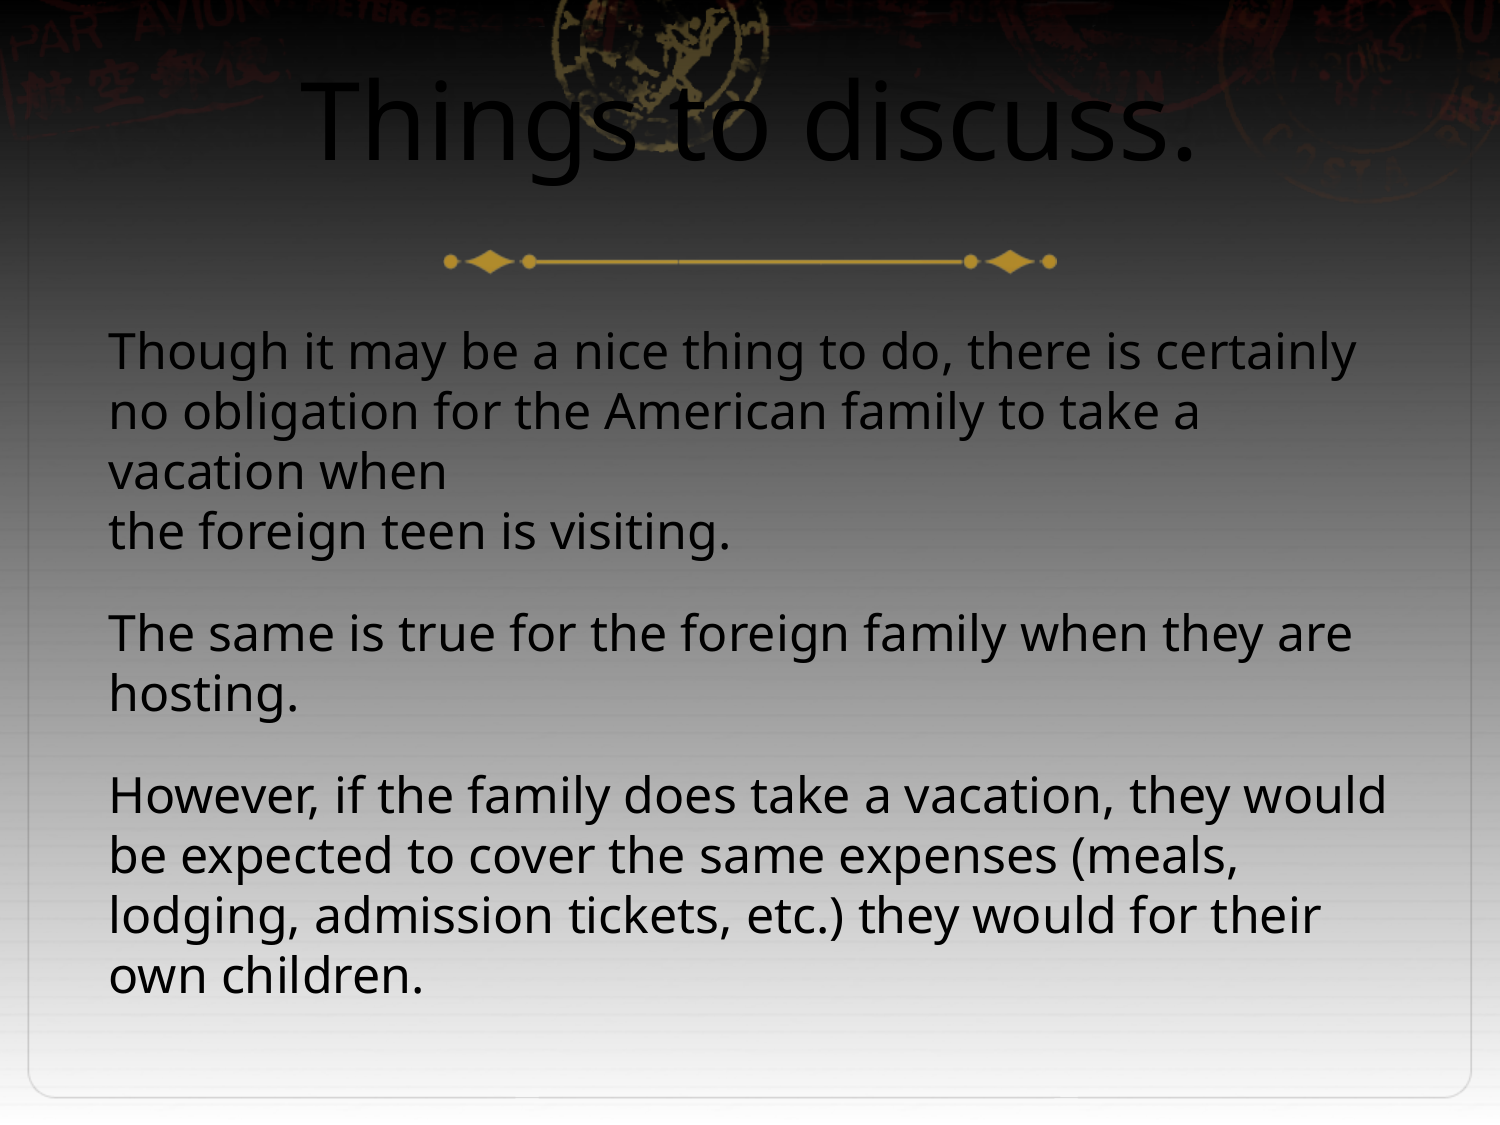

# Things to discuss.
Though it may be a nice thing to do, there is certainly no obligation for the American family to take a vacation when
the foreign teen is visiting.
The same is true for the foreign family when they are hosting.
However, if the family does take a vacation, they would be expected to cover the same expenses (meals, lodging, admission tickets, etc.) they would for their own children.